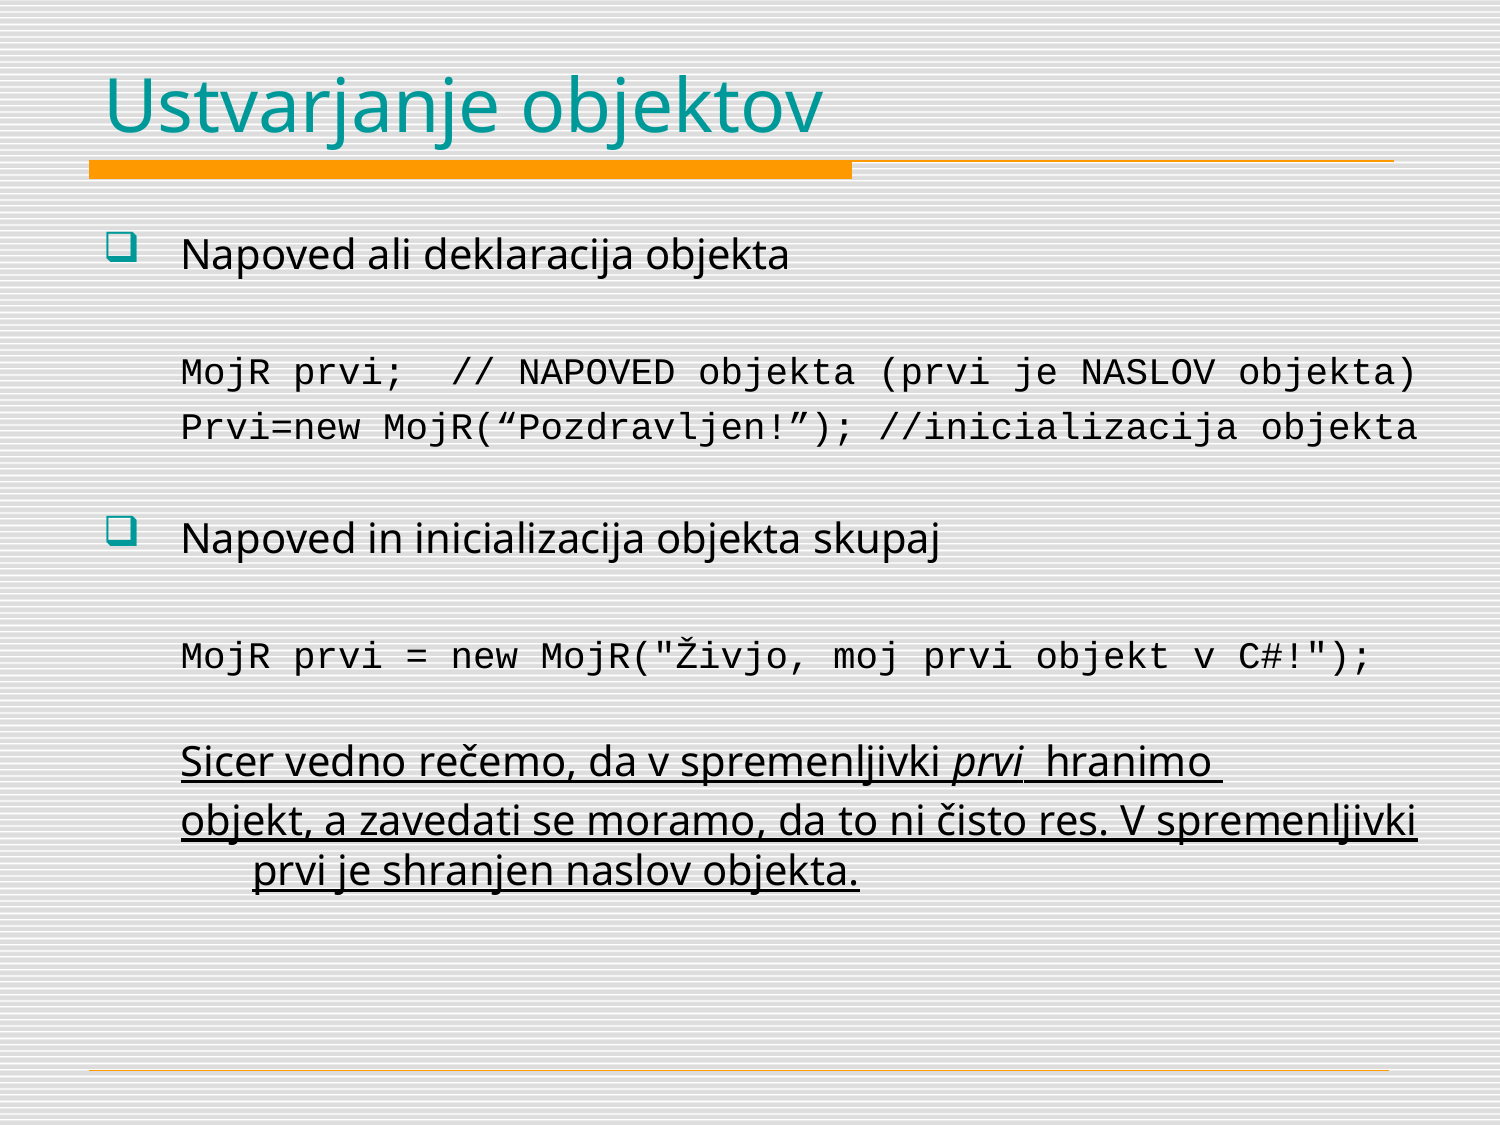

# Ustvarjanje objektov
Napoved ali deklaracija objekta
MojR prvi; // NAPOVED objekta (prvi je NASLOV objekta)
Prvi=new MojR(“Pozdravljen!”); //inicializacija objekta
Napoved in inicializacija objekta skupaj
MojR prvi = new MojR("Živjo, moj prvi objekt v C#!");
Sicer vedno rečemo, da v spremenljivki prvi hranimo
objekt, a zavedati se moramo, da to ni čisto res. V spremenljivki prvi je shranjen naslov objekta.